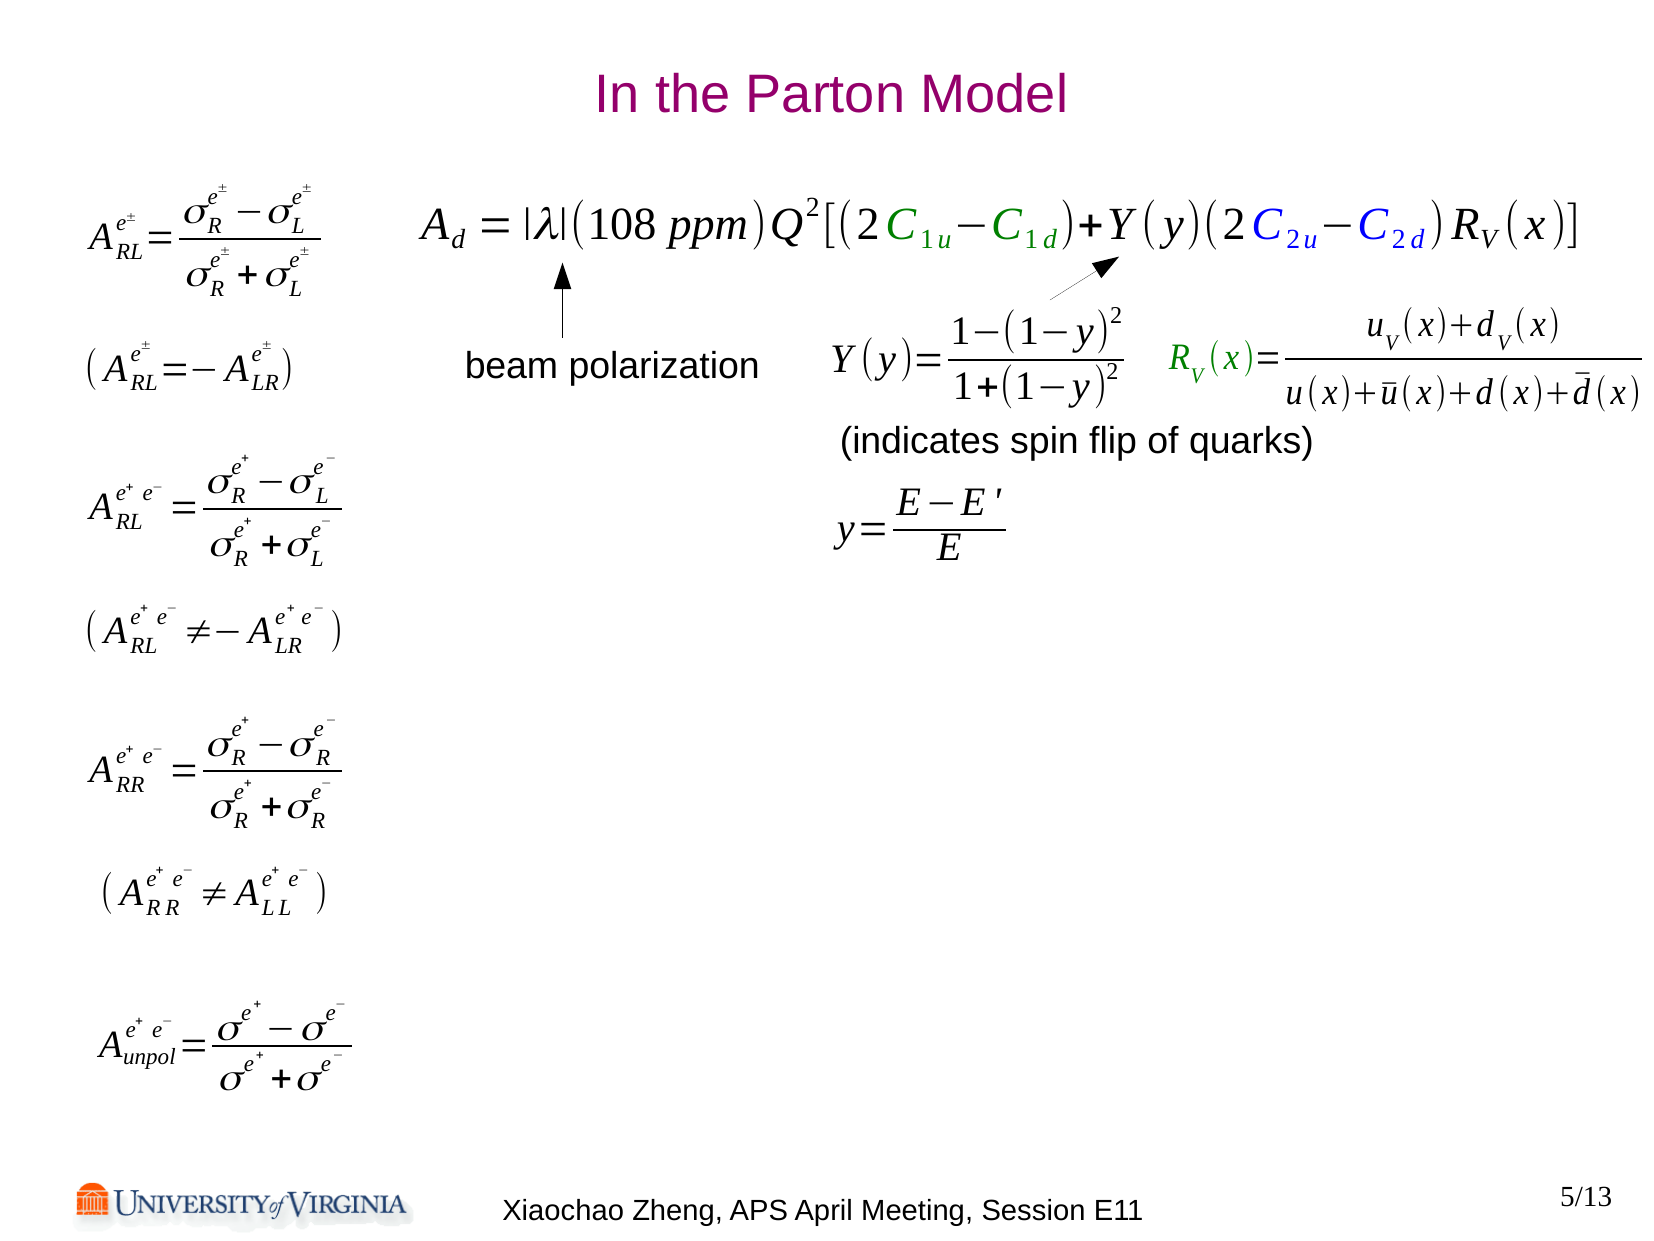

# In the Parton Model
beam polarization
(indicates spin flip of quarks)